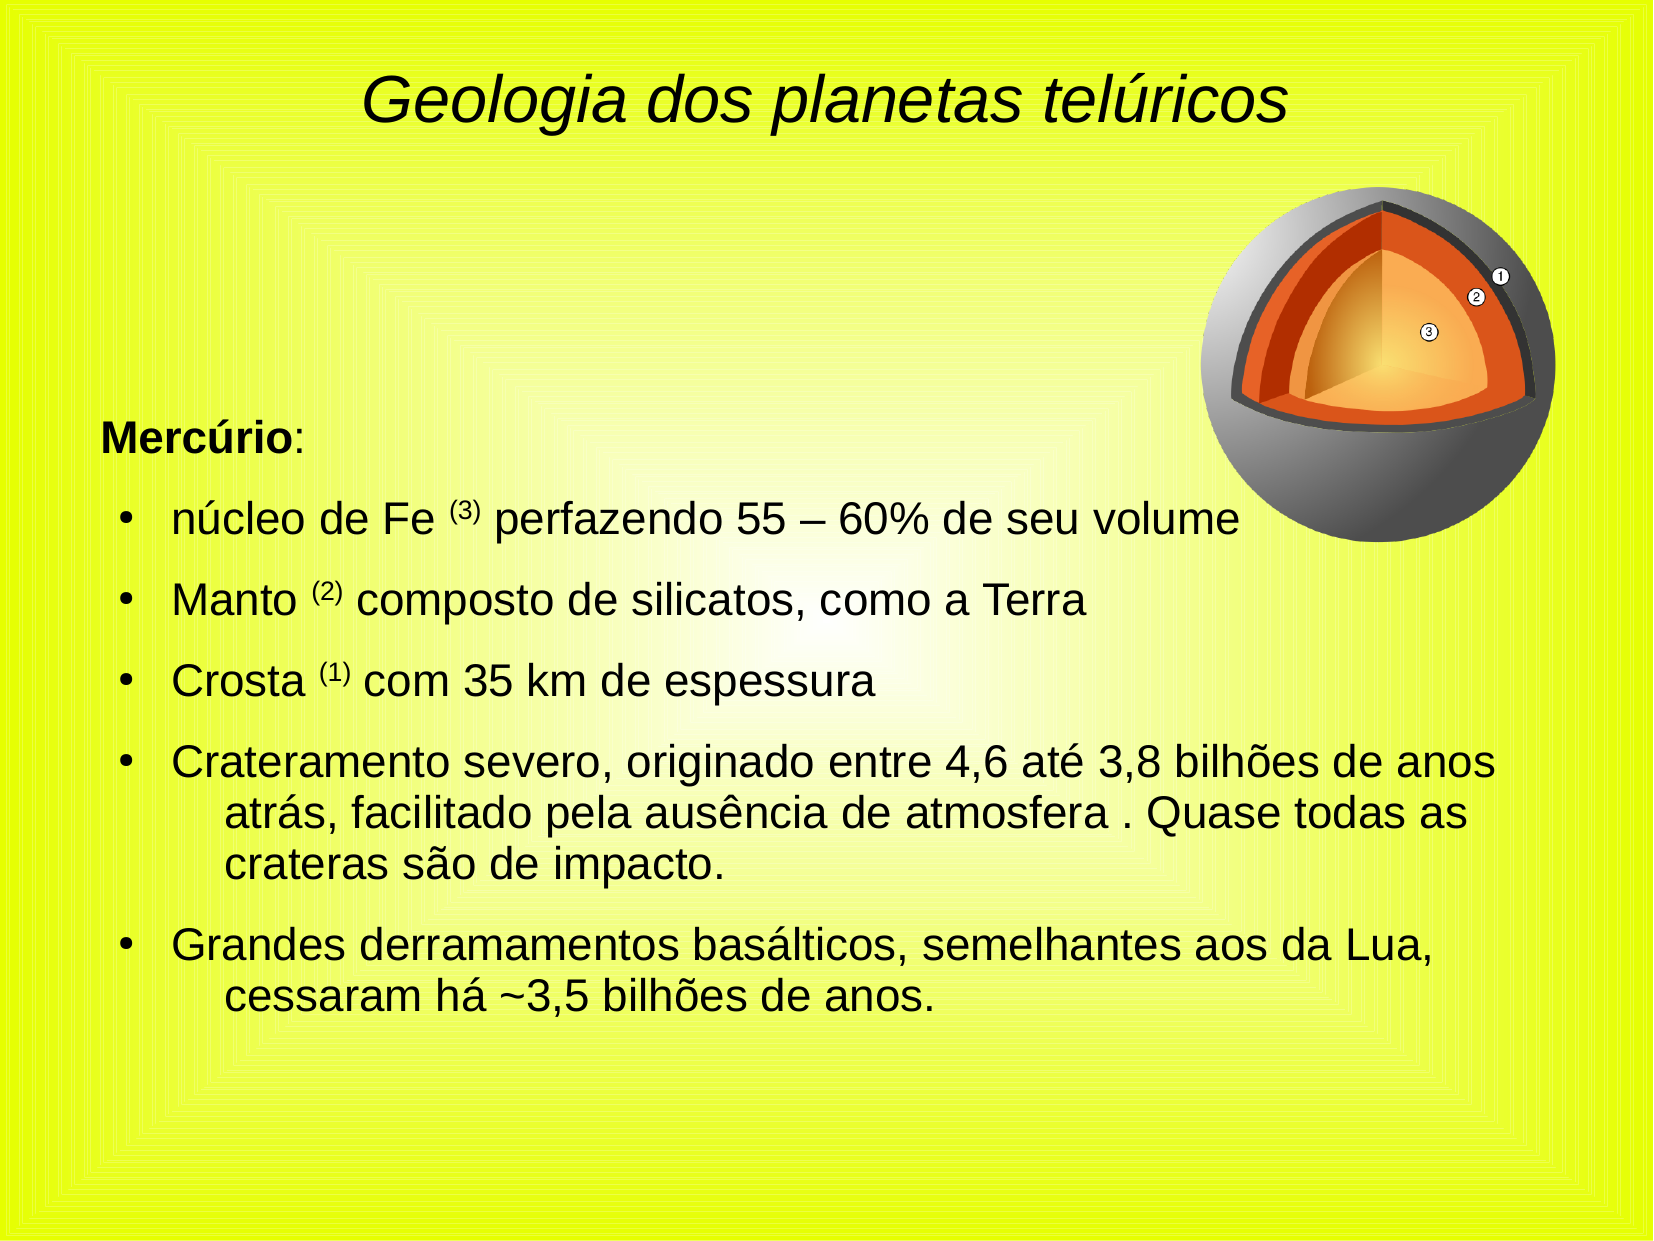

# Geologia dos planetas telúricos
Mercúrio:
núcleo de Fe (3) perfazendo 55 – 60% de seu volume
Manto (2) composto de silicatos, como a Terra
Crosta (1) com 35 km de espessura
Crateramento severo, originado entre 4,6 até 3,8 bilhões de anos atrás, facilitado pela ausência de atmosfera . Quase todas as crateras são de impacto.
Grandes derramamentos basálticos, semelhantes aos da Lua, cessaram há ~3,5 bilhões de anos.